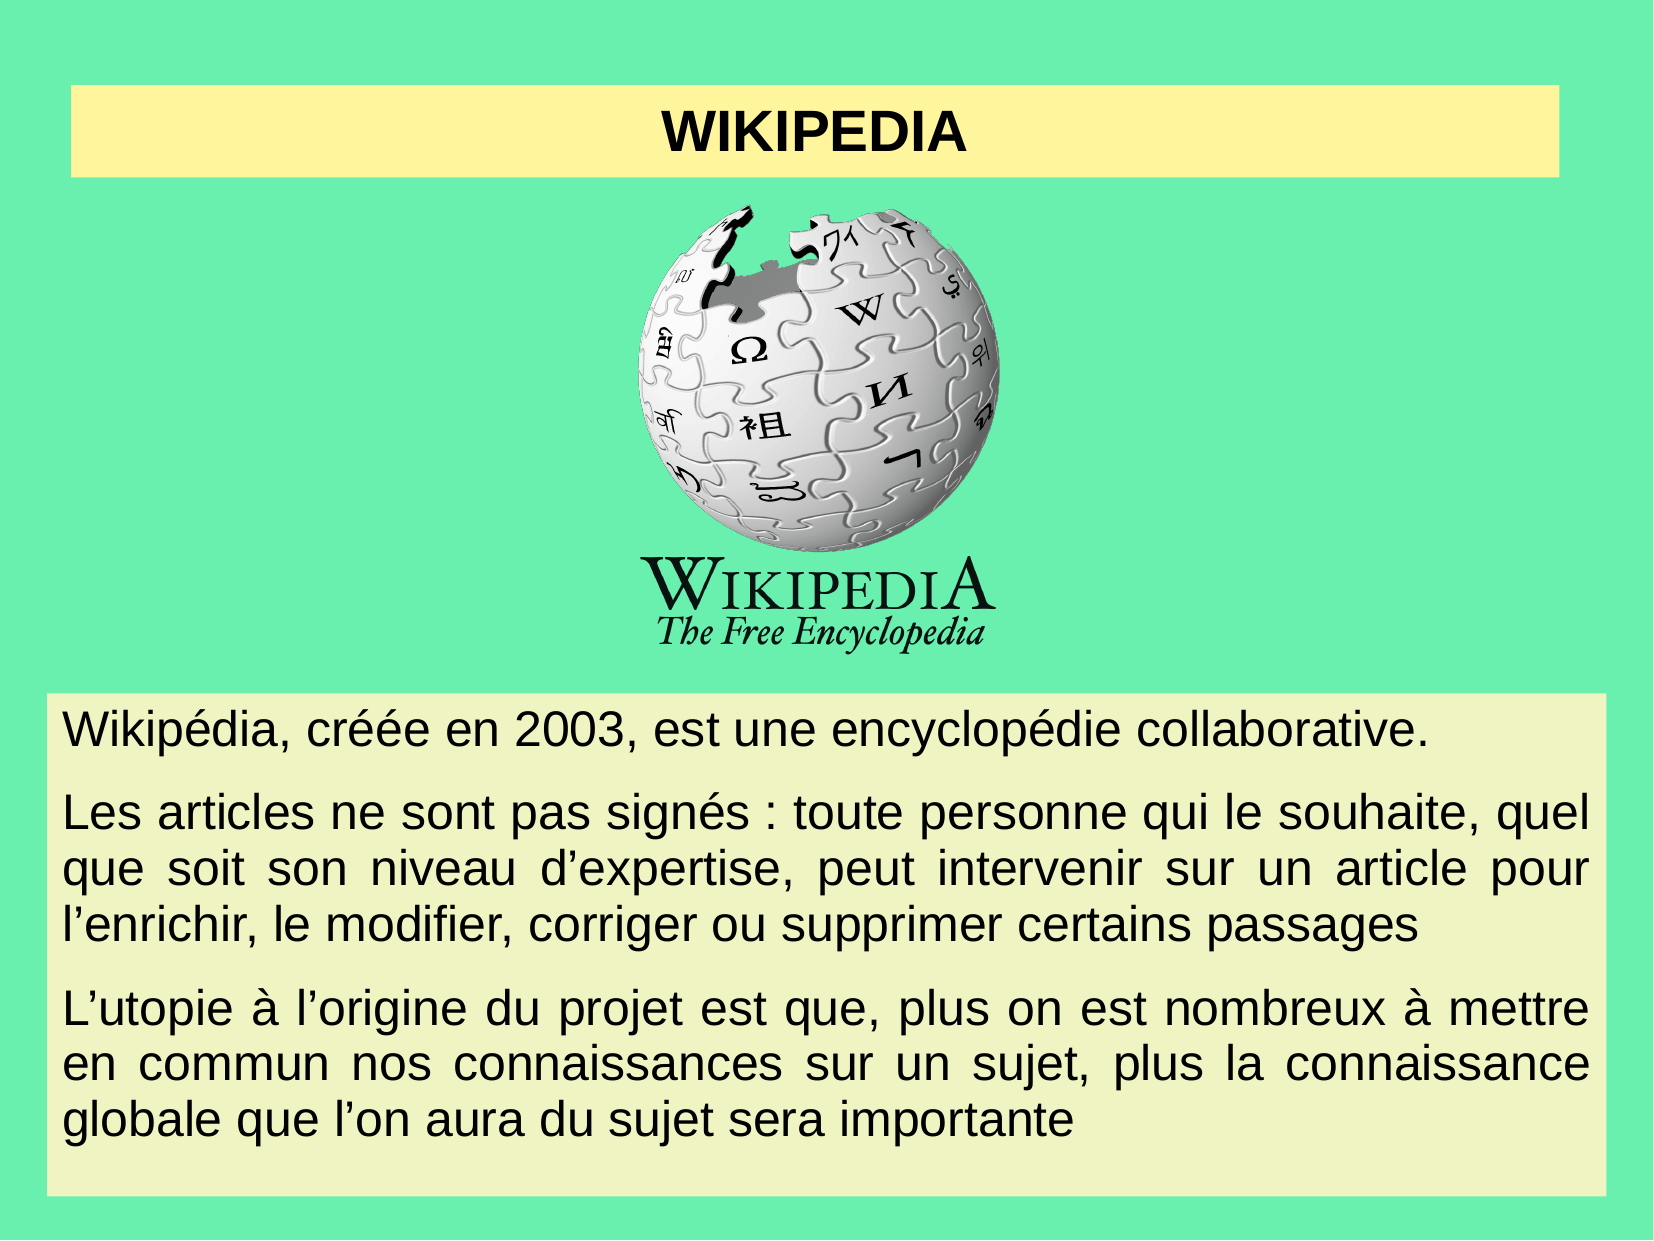

# WIKIPEDIA
Wikipédia, créée en 2003, est une encyclopédie collaborative.
Les articles ne sont pas signés : toute personne qui le souhaite, quel que soit son niveau d’expertise, peut intervenir sur un article pour l’enrichir, le modifier, corriger ou supprimer certains passages
L’utopie à l’origine du projet est que, plus on est nombreux à mettre en commun nos connaissances sur un sujet, plus la connaissance globale que l’on aura du sujet sera importante